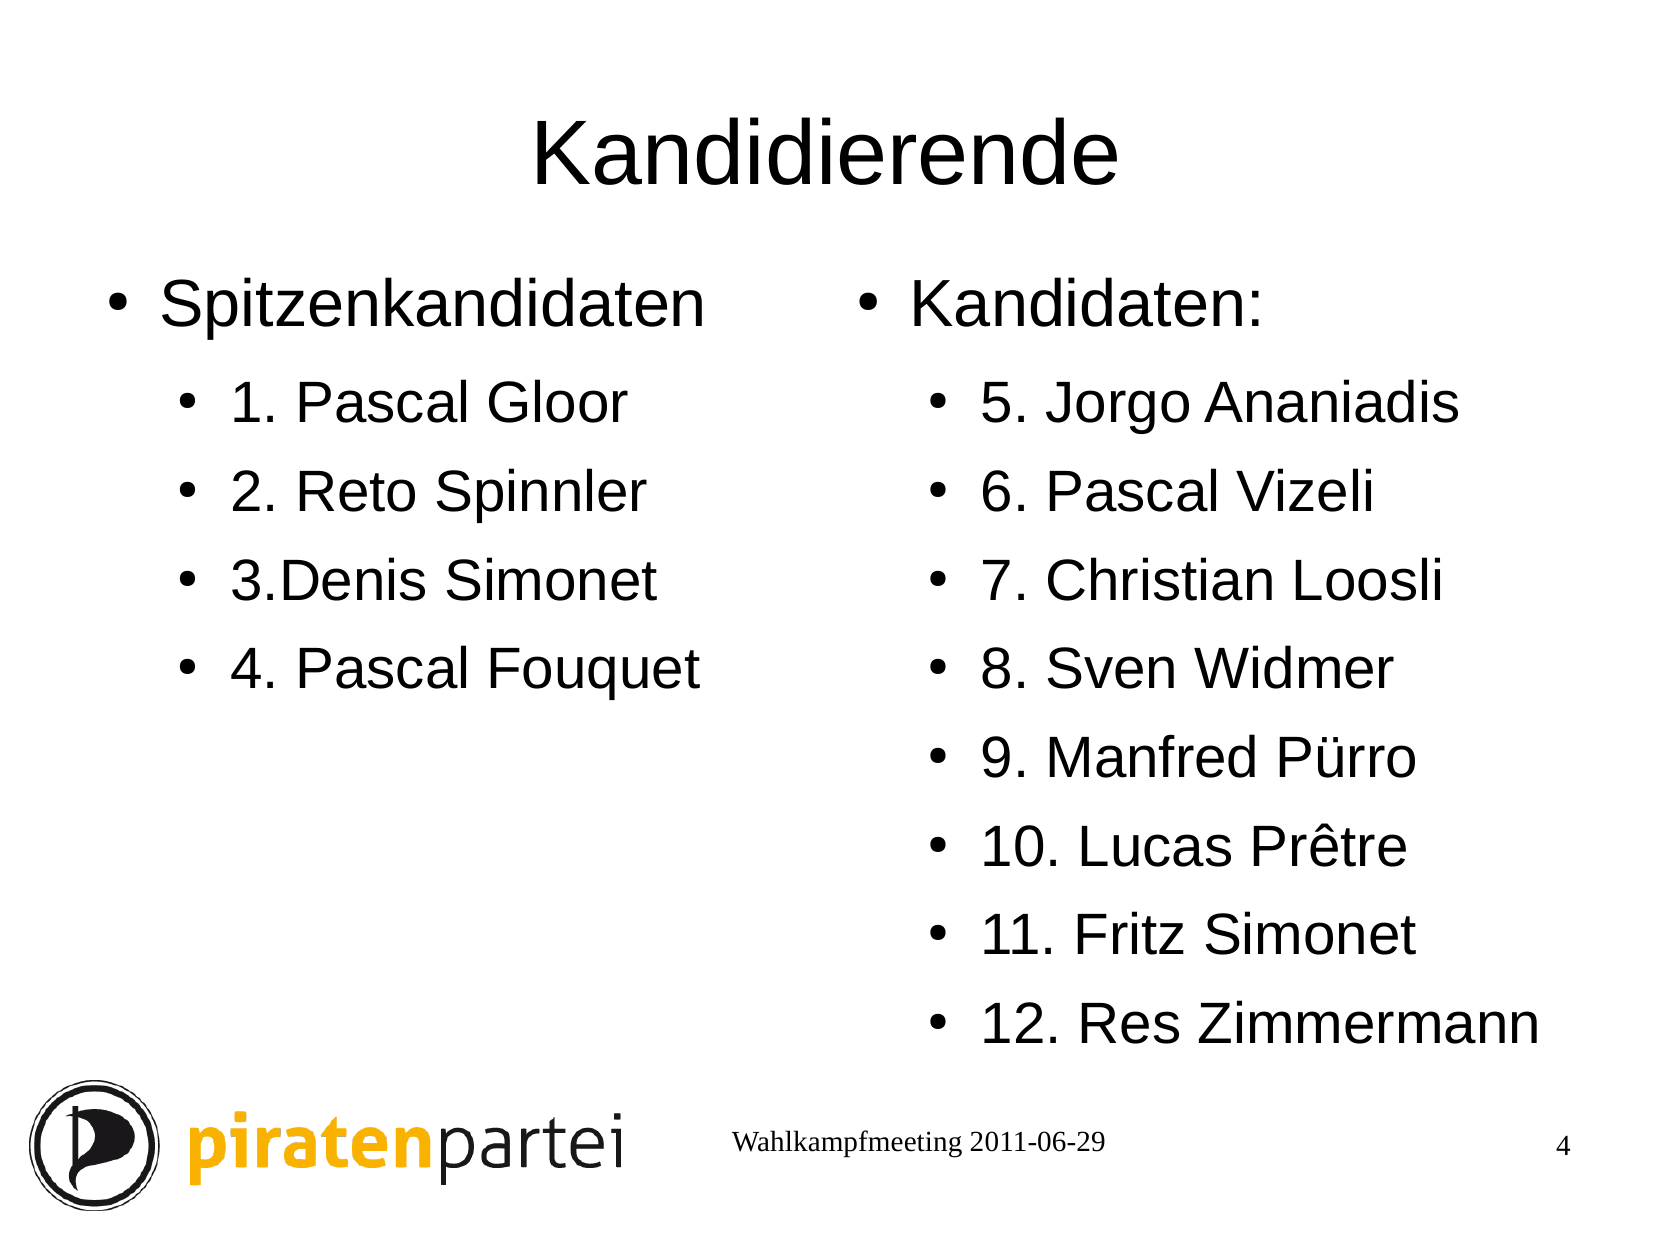

# Kandidierende
Spitzenkandidaten
1. Pascal Gloor
2. Reto Spinnler
3.Denis Simonet
4. Pascal Fouquet
Kandidaten:
5. Jorgo Ananiadis
6. Pascal Vizeli
7. Christian Loosli
8. Sven Widmer
9. Manfred Pürro
10. Lucas Prêtre
11. Fritz Simonet
12. Res Zimmermann
Wahlkampfmeeting 2011-06-29
4